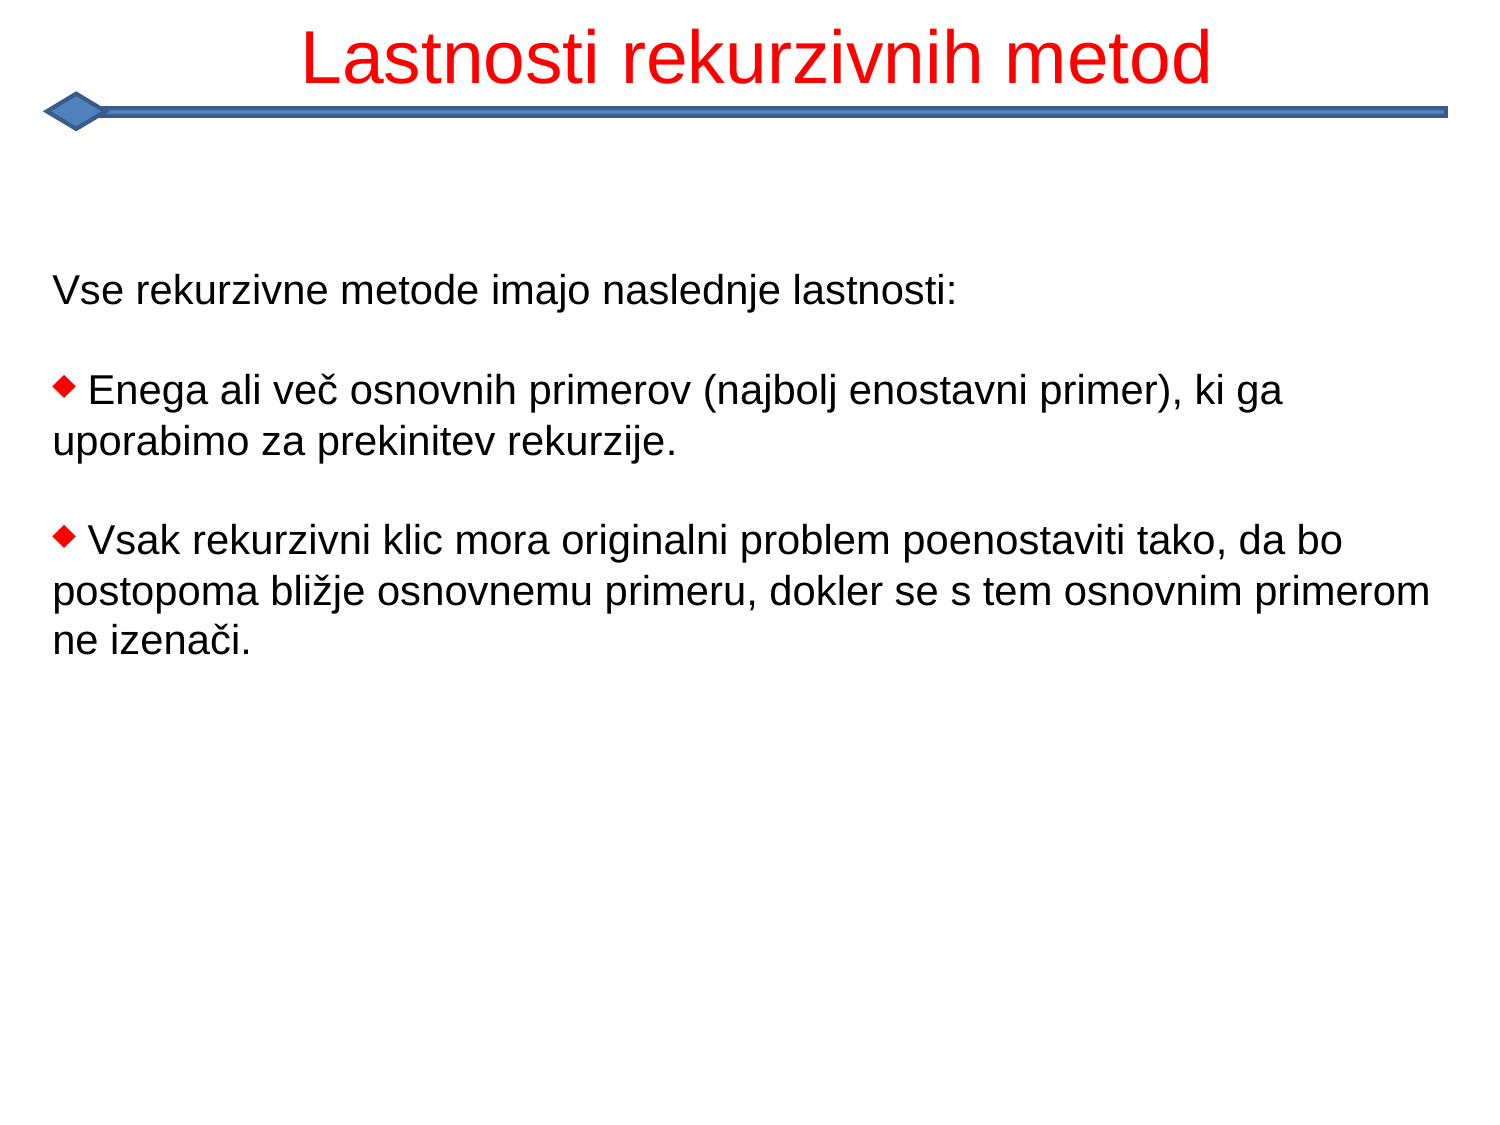

# Lastnosti rekurzivnih metod
Vse rekurzivne metode imajo naslednje lastnosti:
 Enega ali več osnovnih primerov (najbolj enostavni primer), ki ga uporabimo za prekinitev rekurzije.
 Vsak rekurzivni klic mora originalni problem poenostaviti tako, da bo postopoma bližje osnovnemu primeru, dokler se s tem osnovnim primerom ne izenači.